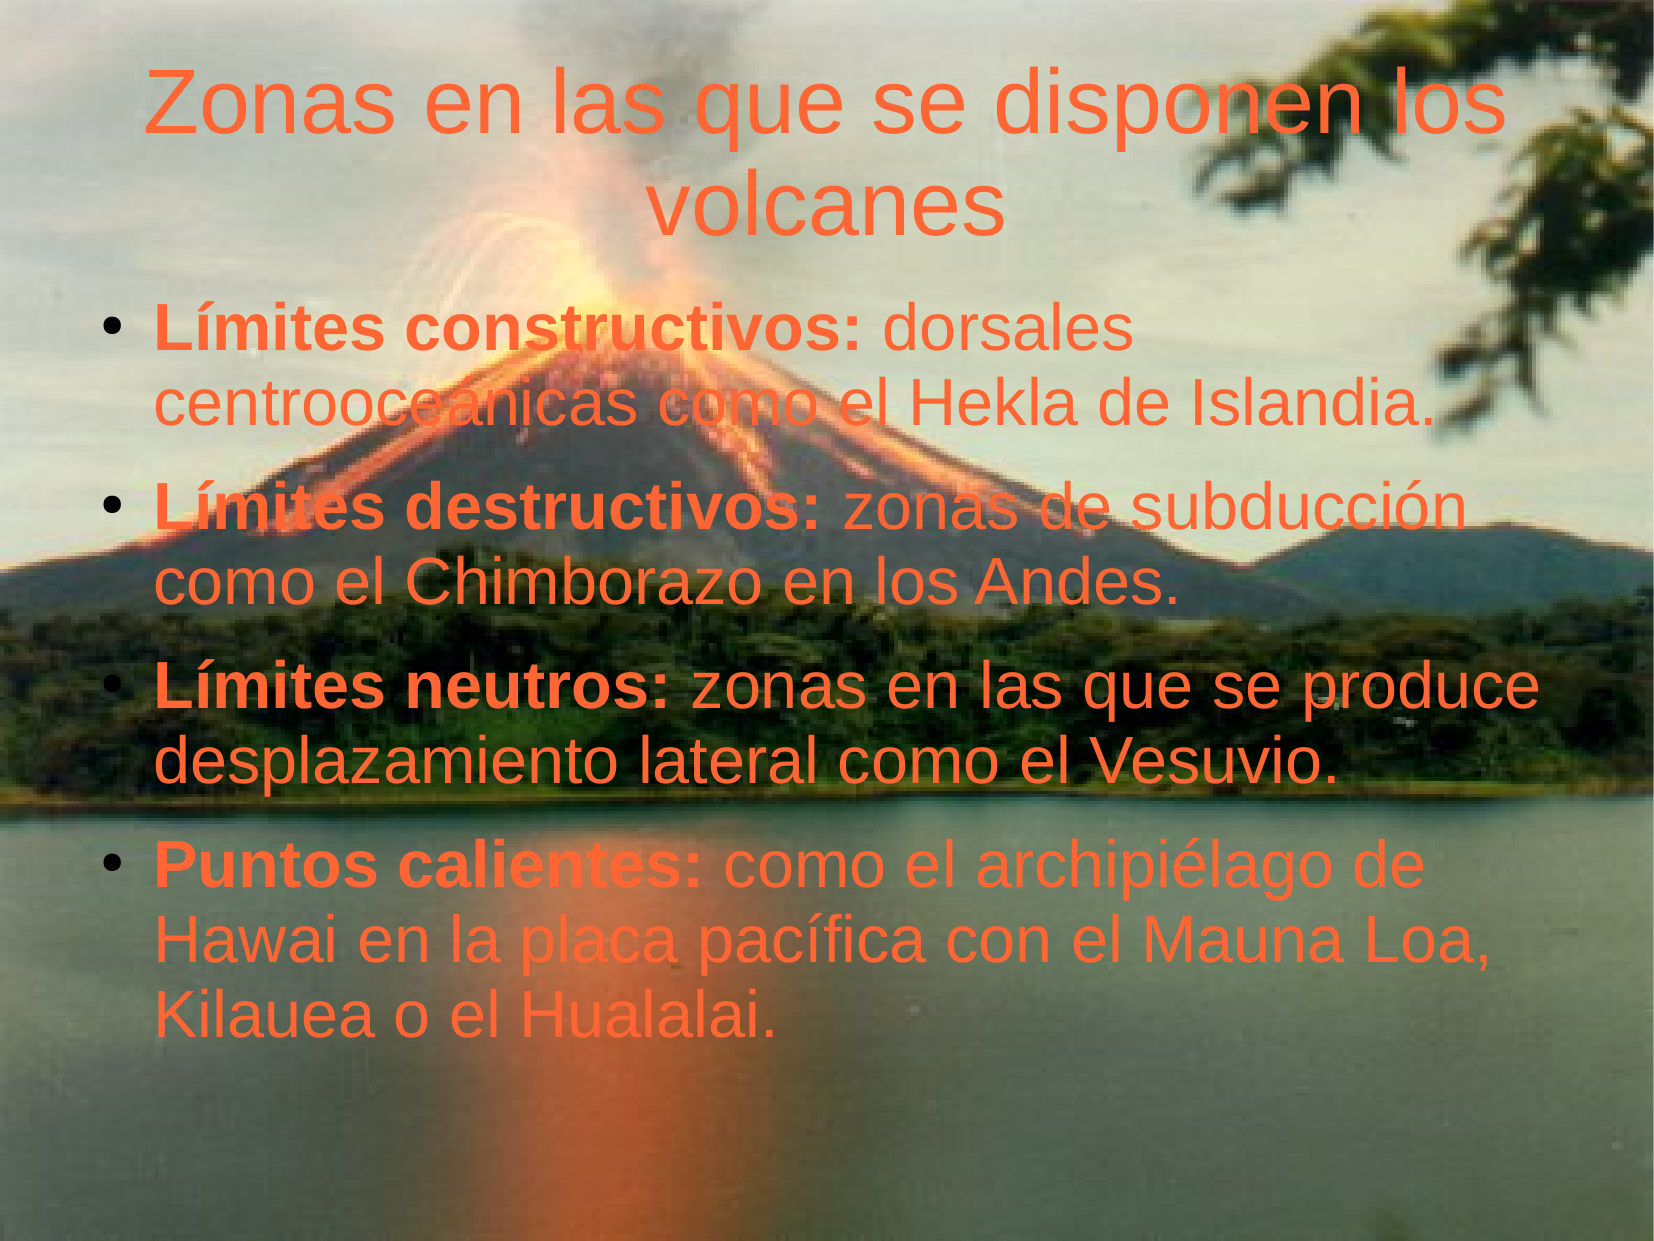

# Zonas en las que se disponen los volcanes
Límites constructivos: dorsales centrooceánicas como el Hekla de Islandia.
Límites destructivos: zonas de subducción como el Chimborazo en los Andes.
Límites neutros: zonas en las que se produce desplazamiento lateral como el Vesuvio.
Puntos calientes: como el archipiélago de Hawai en la placa pacífica con el Mauna Loa, Kilauea o el Hualalai.